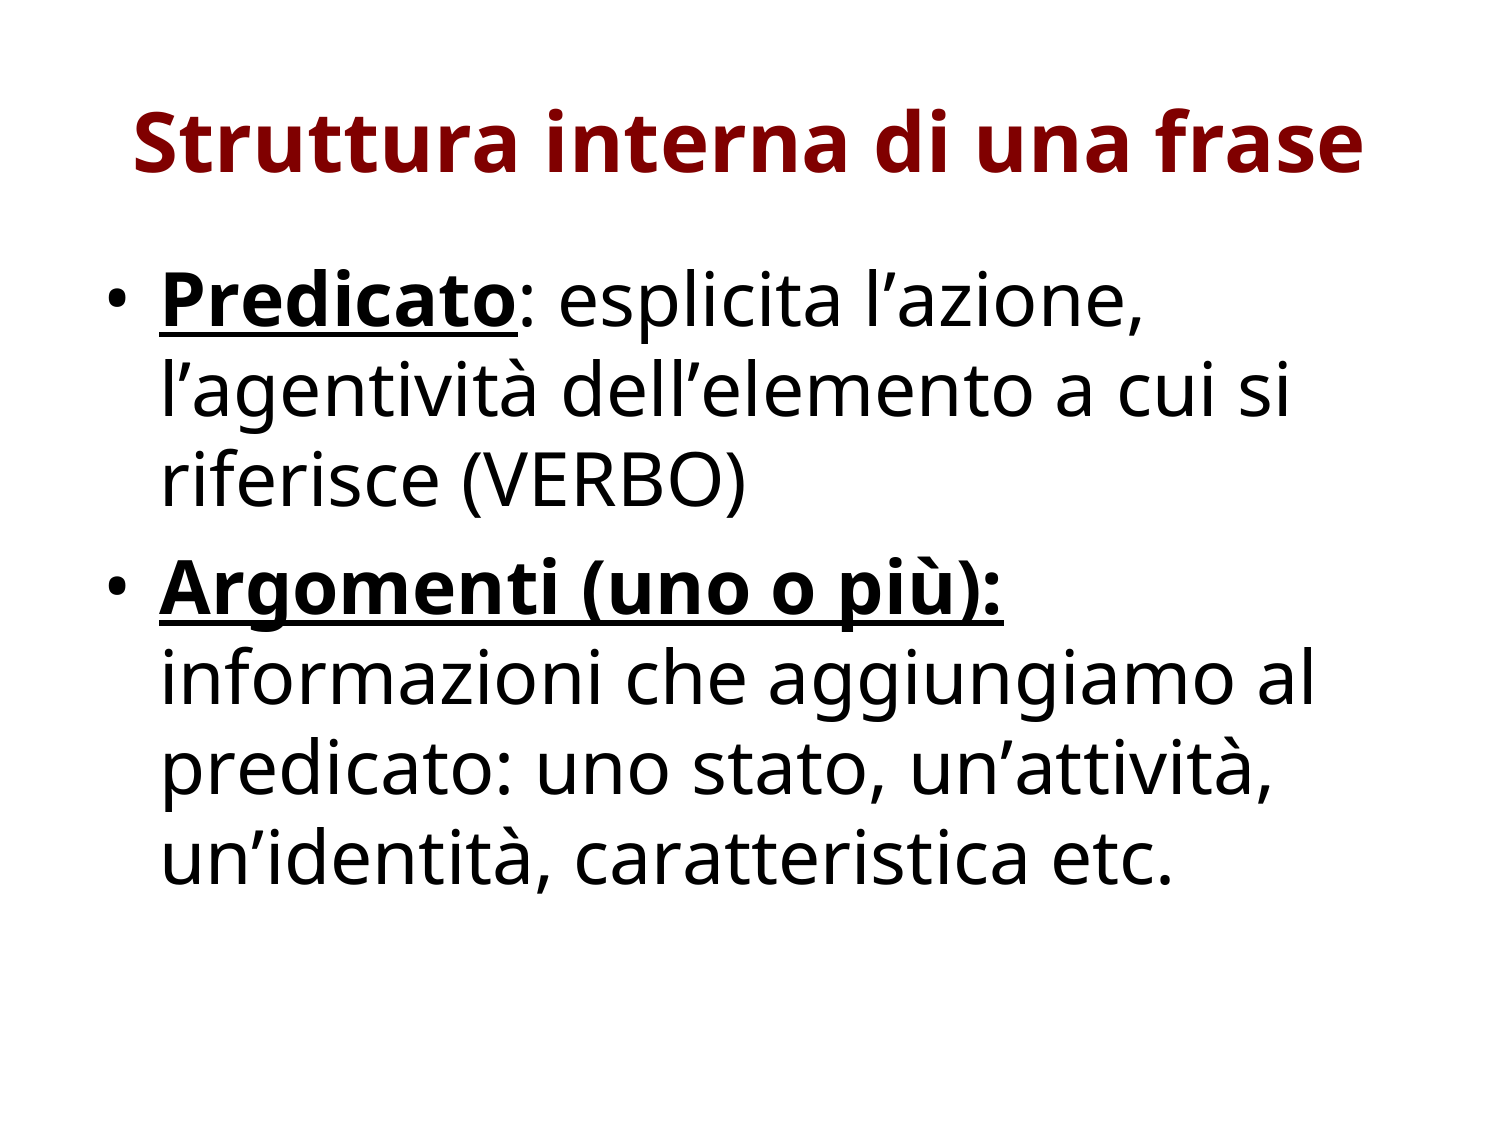

# Struttura interna di una frase
Predicato: esplicita l’azione, l’agentività dell’elemento a cui si riferisce (VERBO)
Argomenti (uno o più): informazioni che aggiungiamo al predicato: uno stato, un’attività, un’identità, caratteristica etc.